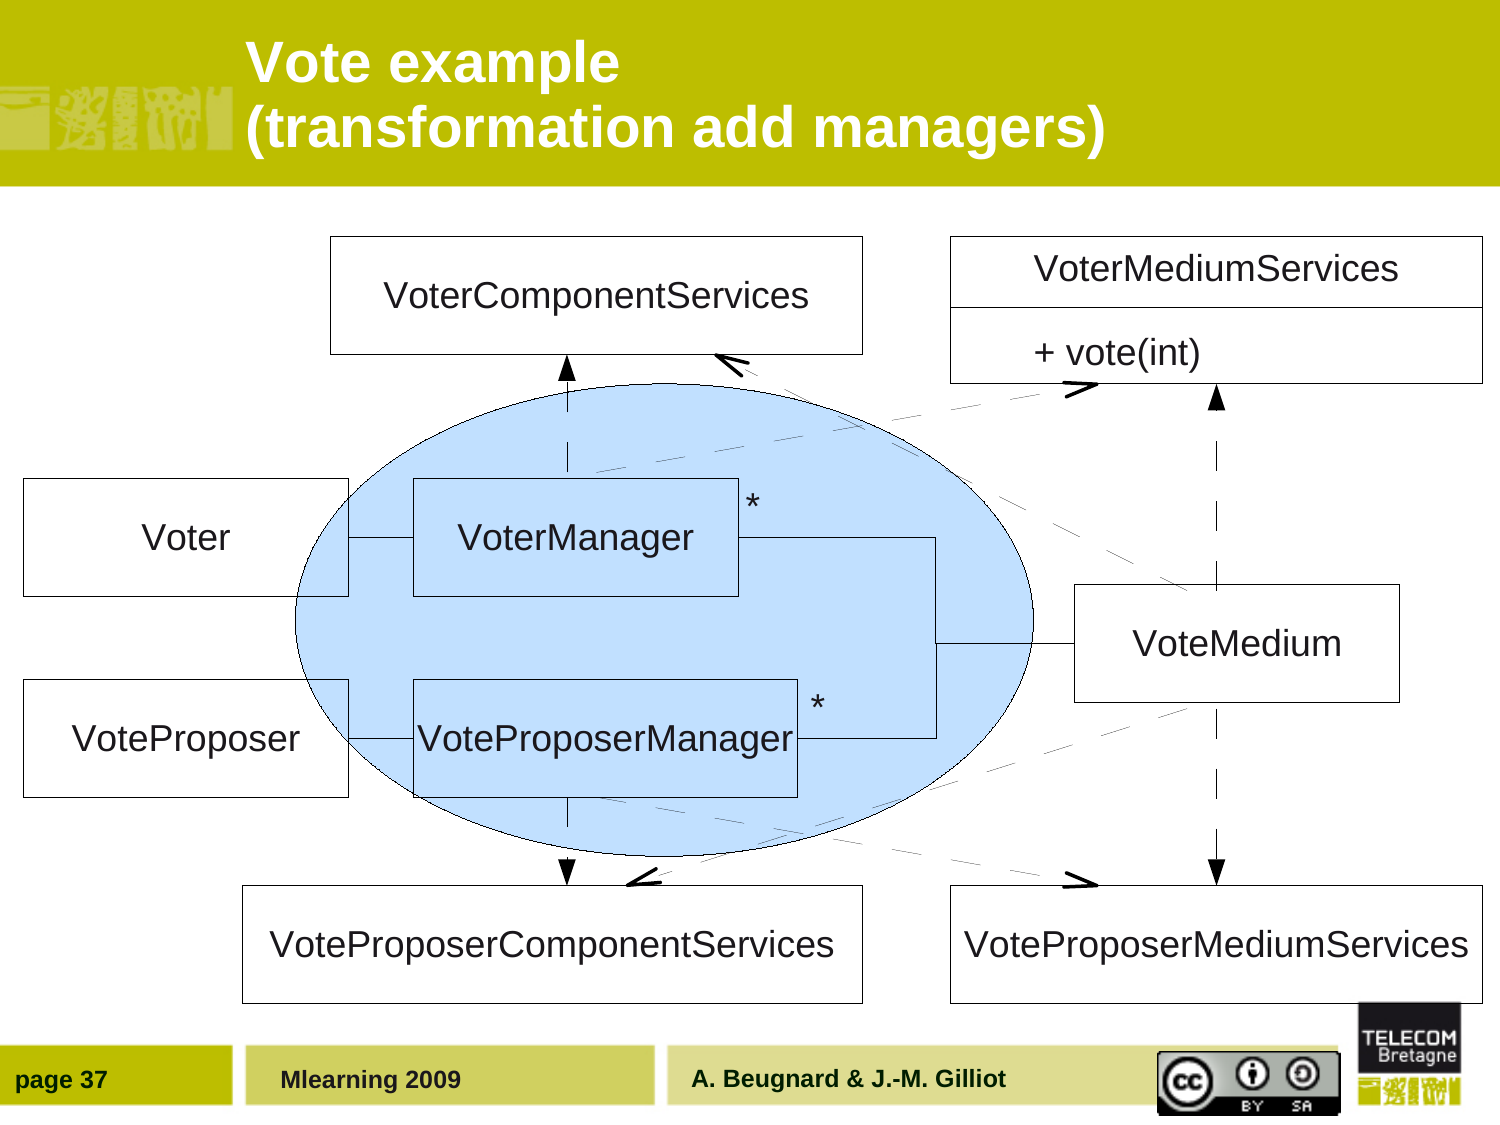

# Vote example (transformation add managers)
VoterComponentServices
VoterMediumServices
+ vote(int)
Voter
VoterManager
*
VoteMedium
VoteProposer
VoteProposerManager
*
VoteProposerComponentServices
VoteProposerMediumServices
37